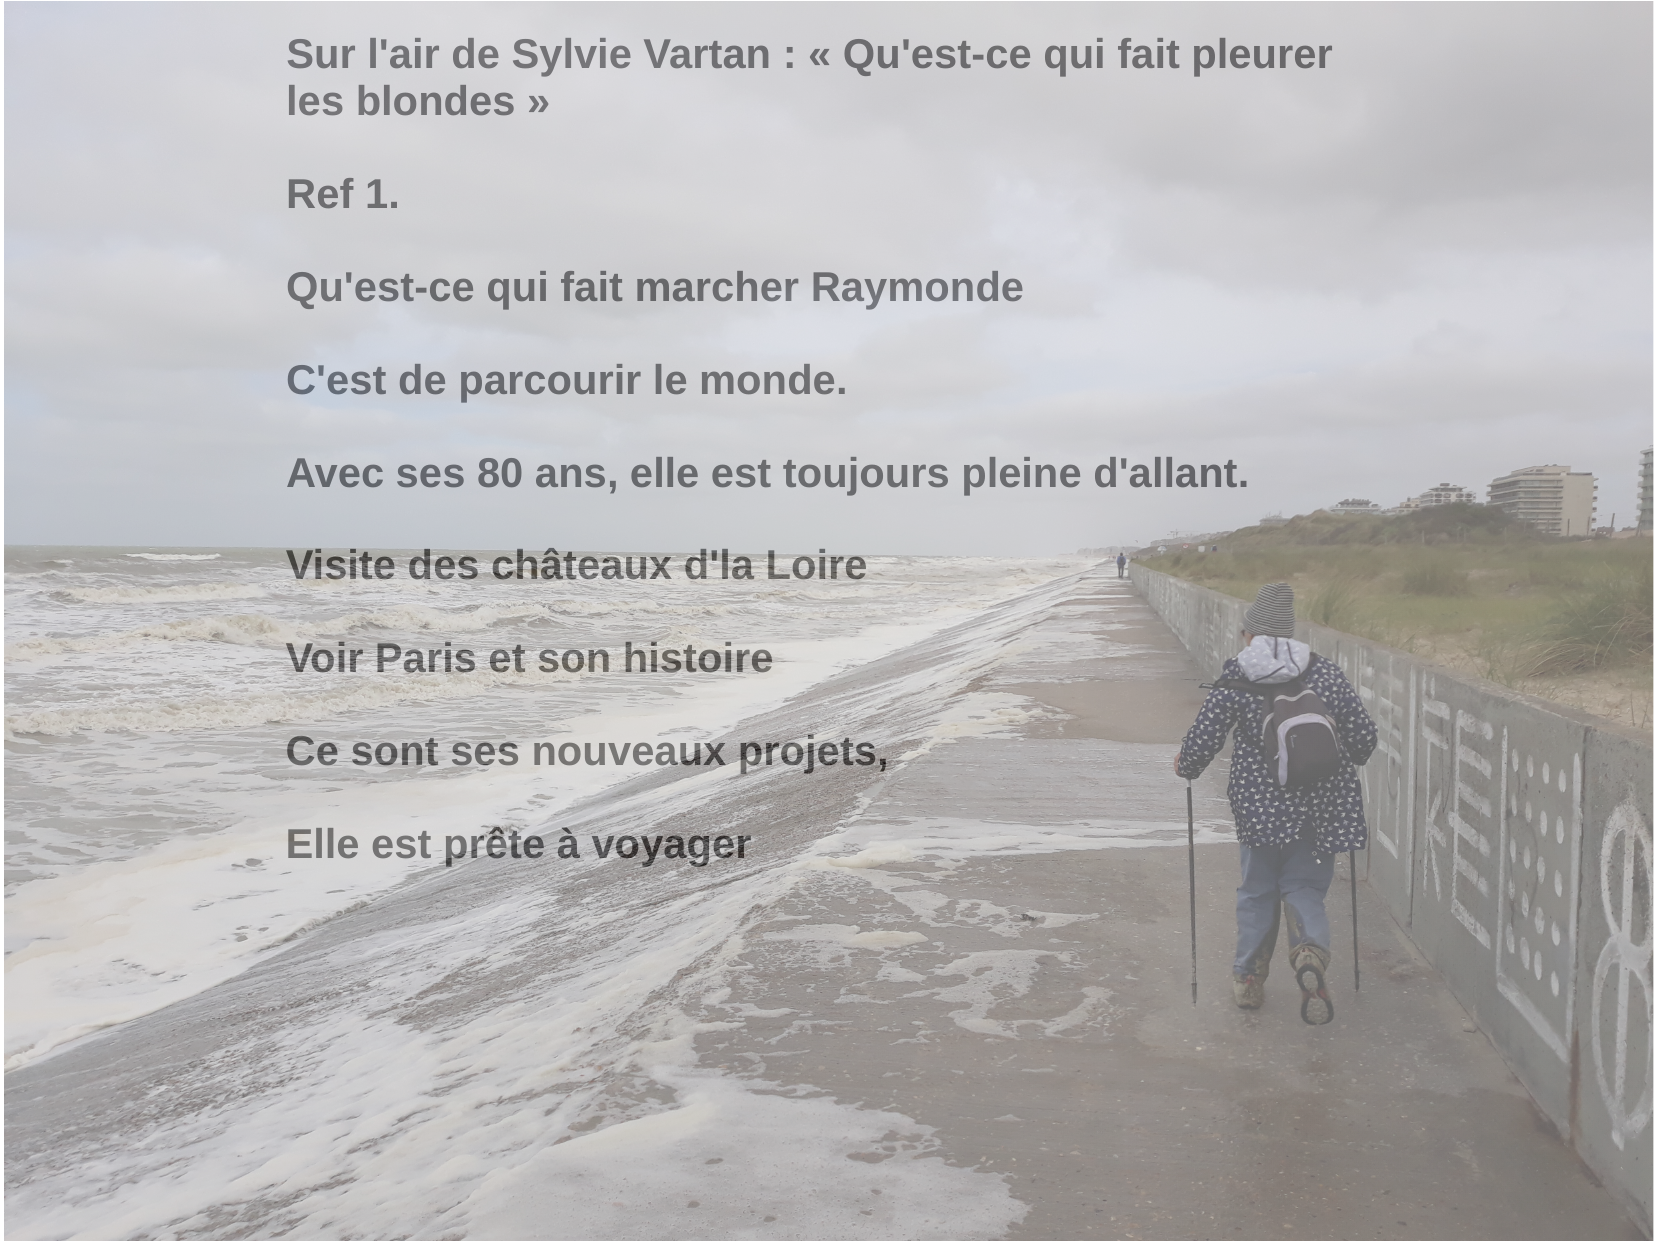

Sur l'air de Sylvie Vartan : « Qu'est-ce qui fait pleurer les blondes »
Ref 1.
Qu'est-ce qui fait marcher Raymonde
C'est de parcourir le monde.
Avec ses 80 ans, elle est toujours pleine d'allant.
Visite des châteaux d'la Loire
Voir Paris et son histoire
Ce sont ses nouveaux projets,
Elle est prête à voyager